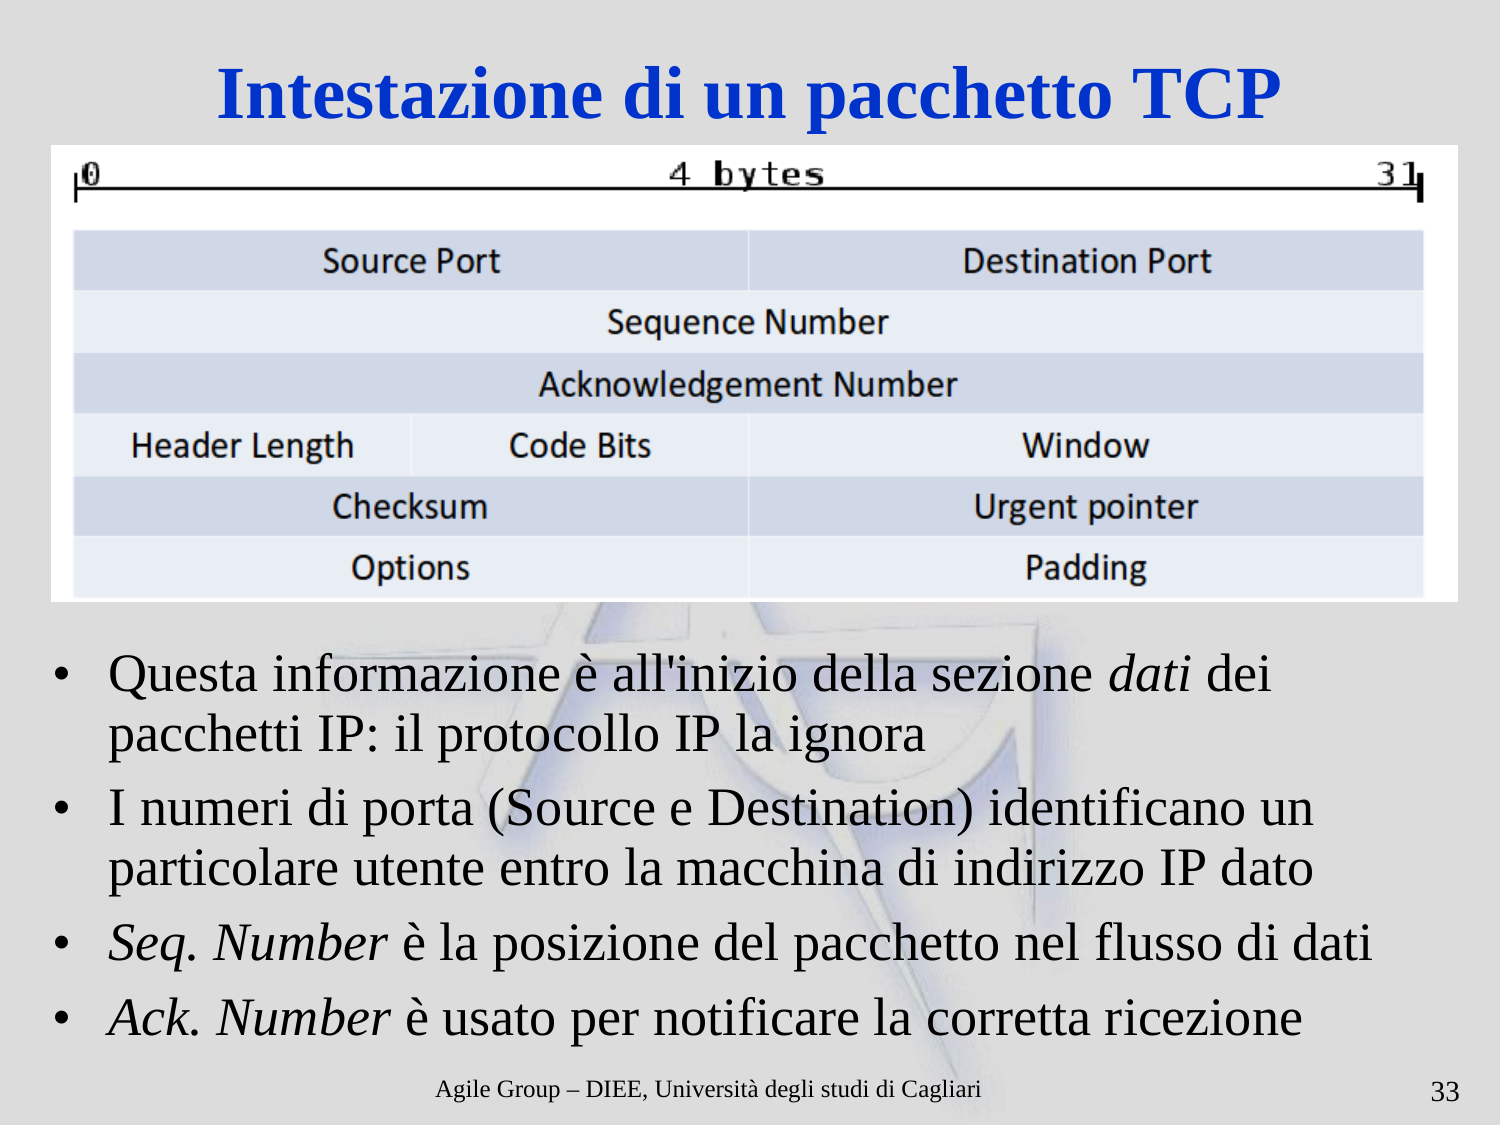

# Intestazione di un pacchetto TCP
Questa informazione è all'inizio della sezione dati dei pacchetti IP: il protocollo IP la ignora
I numeri di porta (Source e Destination) identificano un particolare utente entro la macchina di indirizzo IP dato
Seq. Number è la posizione del pacchetto nel flusso di dati
Ack. Number è usato per notificare la corretta ricezione
33